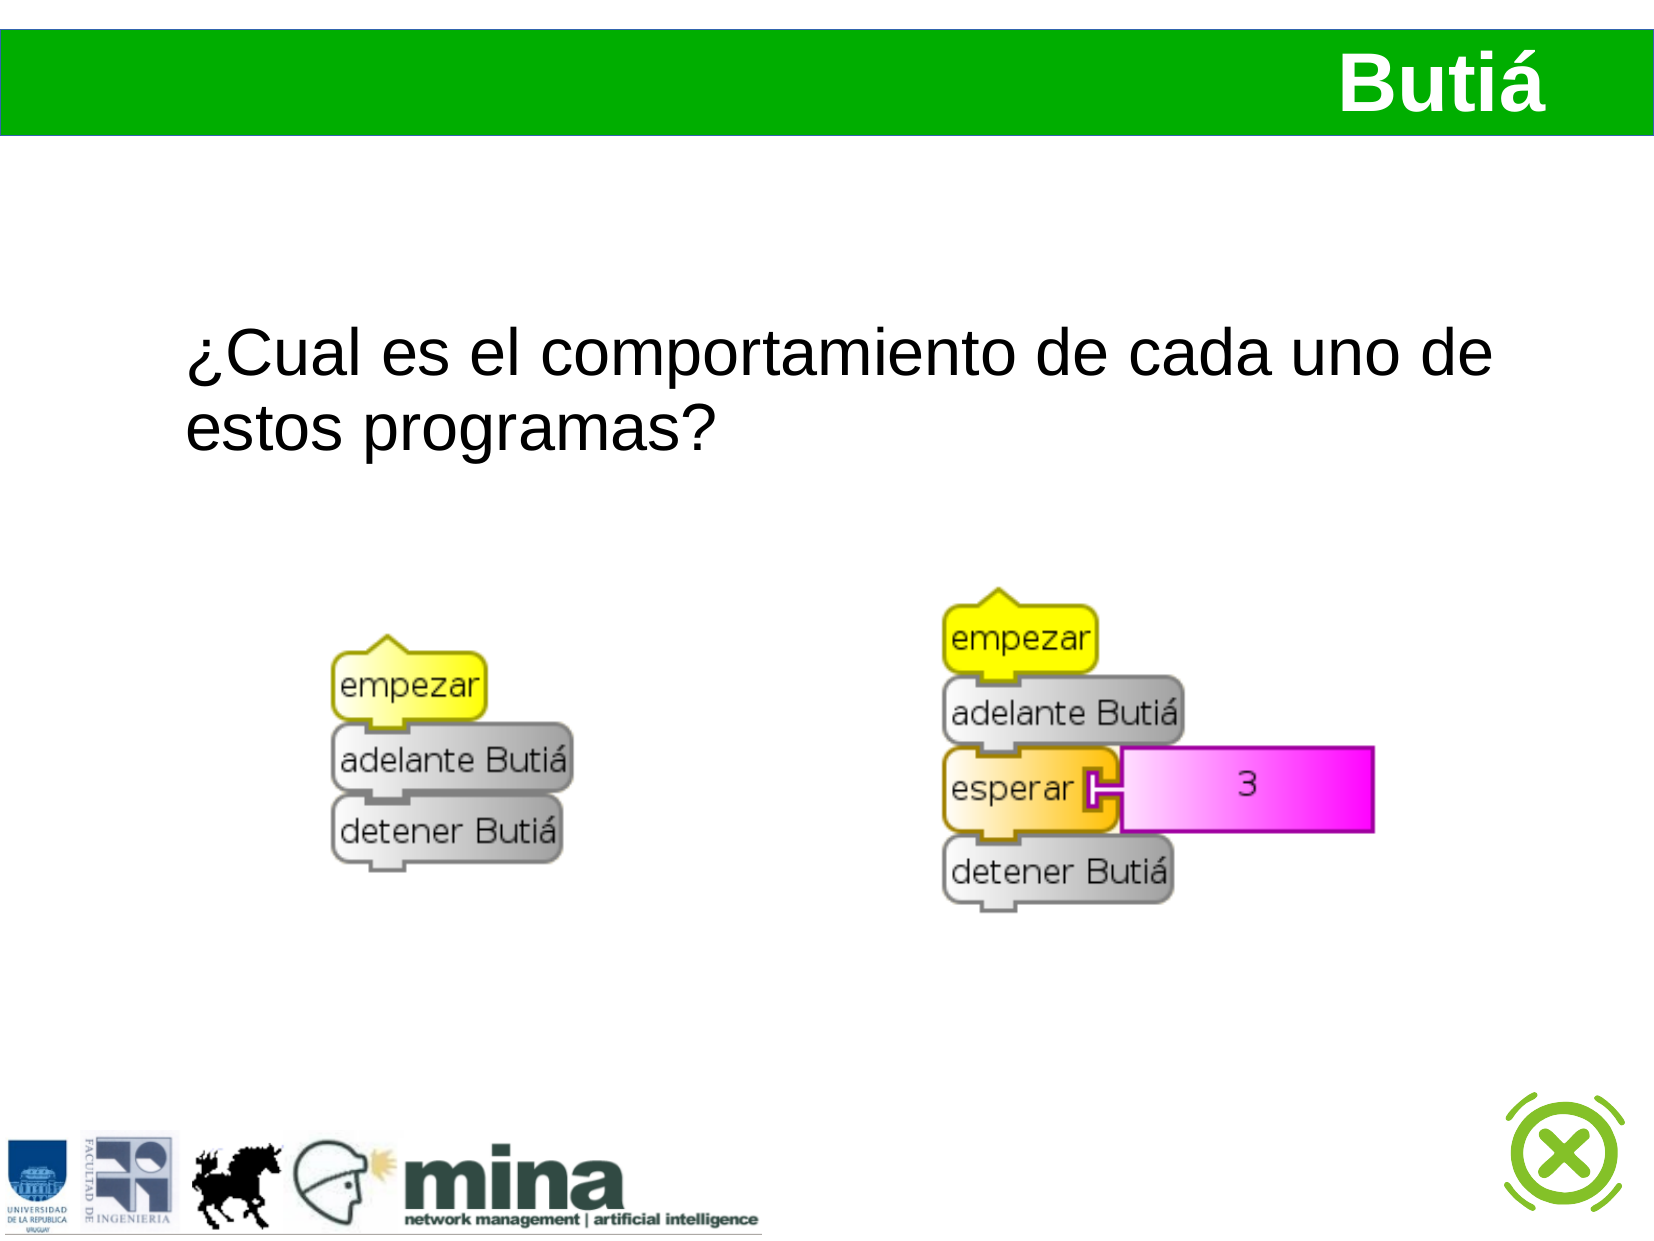

# ¿Cual es el comportamiento de cada uno de estos programas?